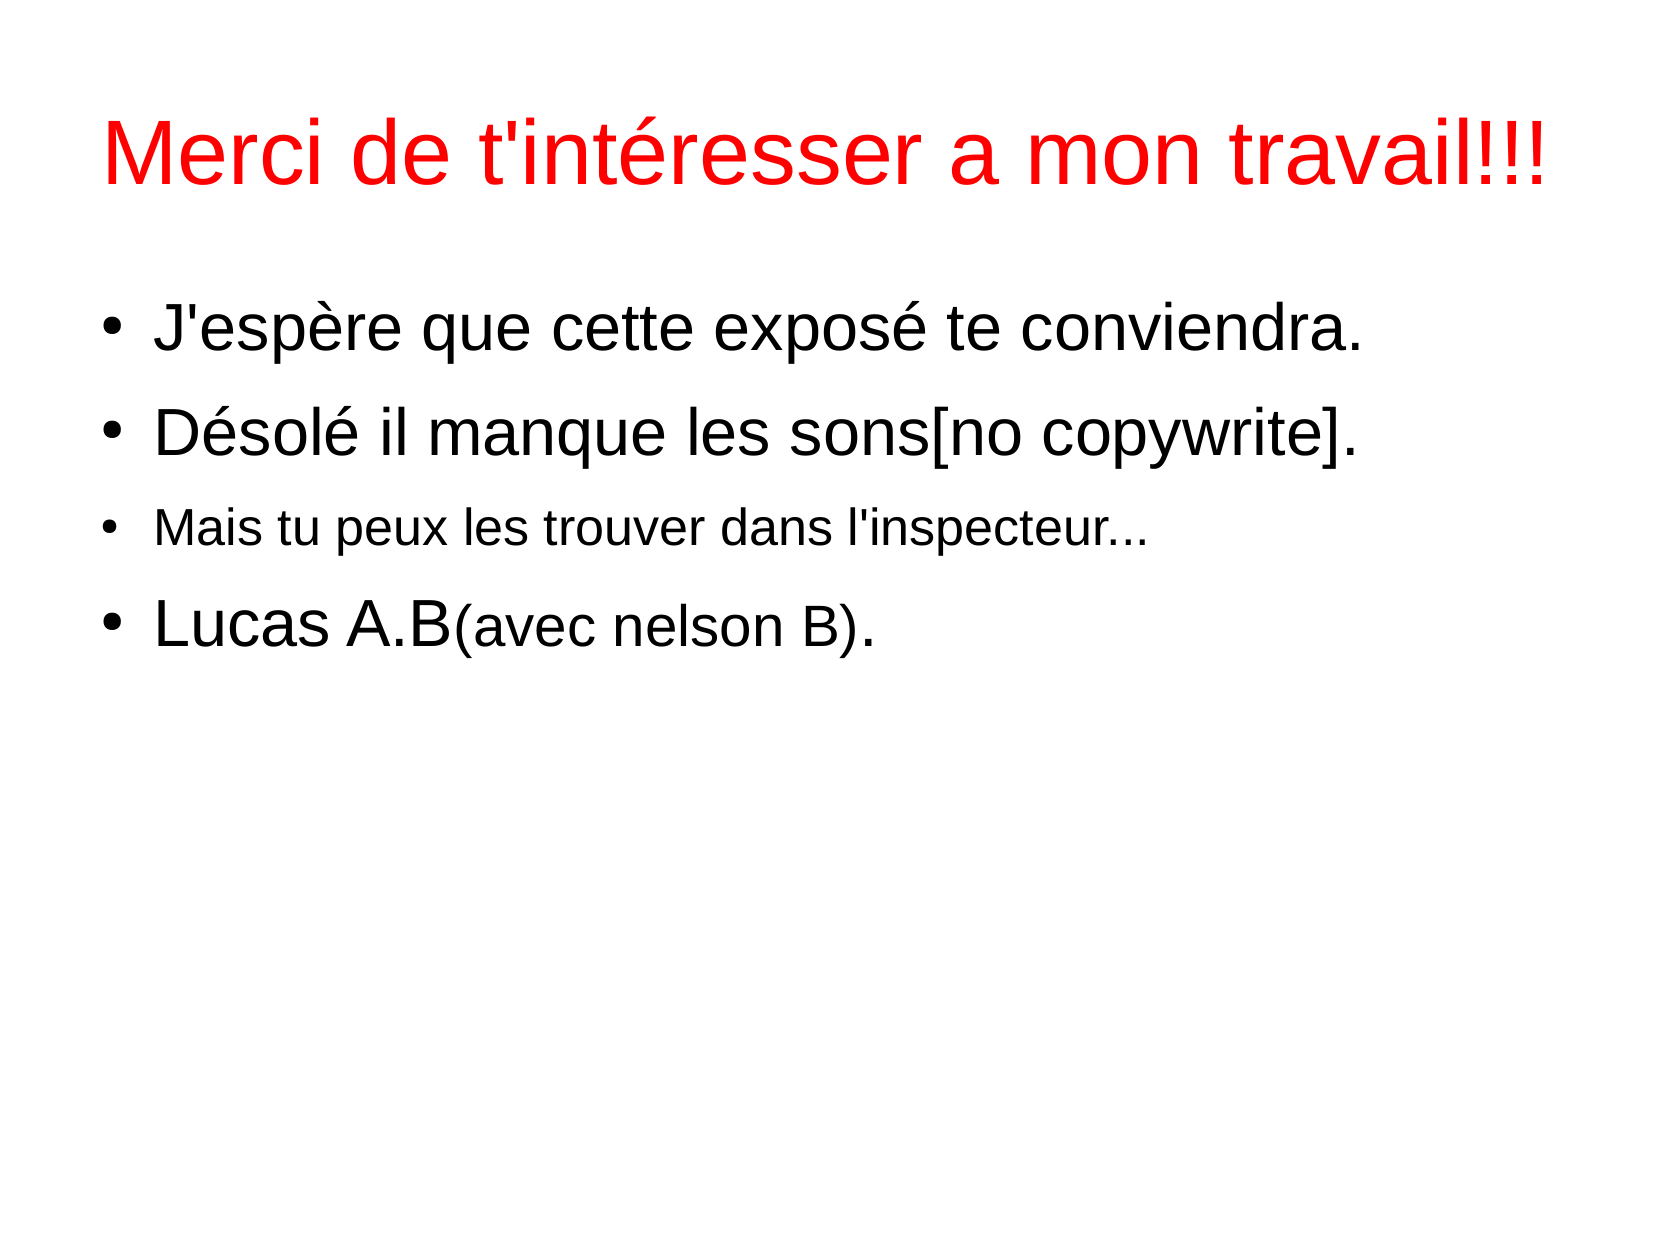

# Merci de t'intéresser a mon travail!!!
J'espère que cette exposé te conviendra.
Désolé il manque les sons[no copywrite].
Mais tu peux les trouver dans l'inspecteur...
Lucas A.B(avec nelson B).